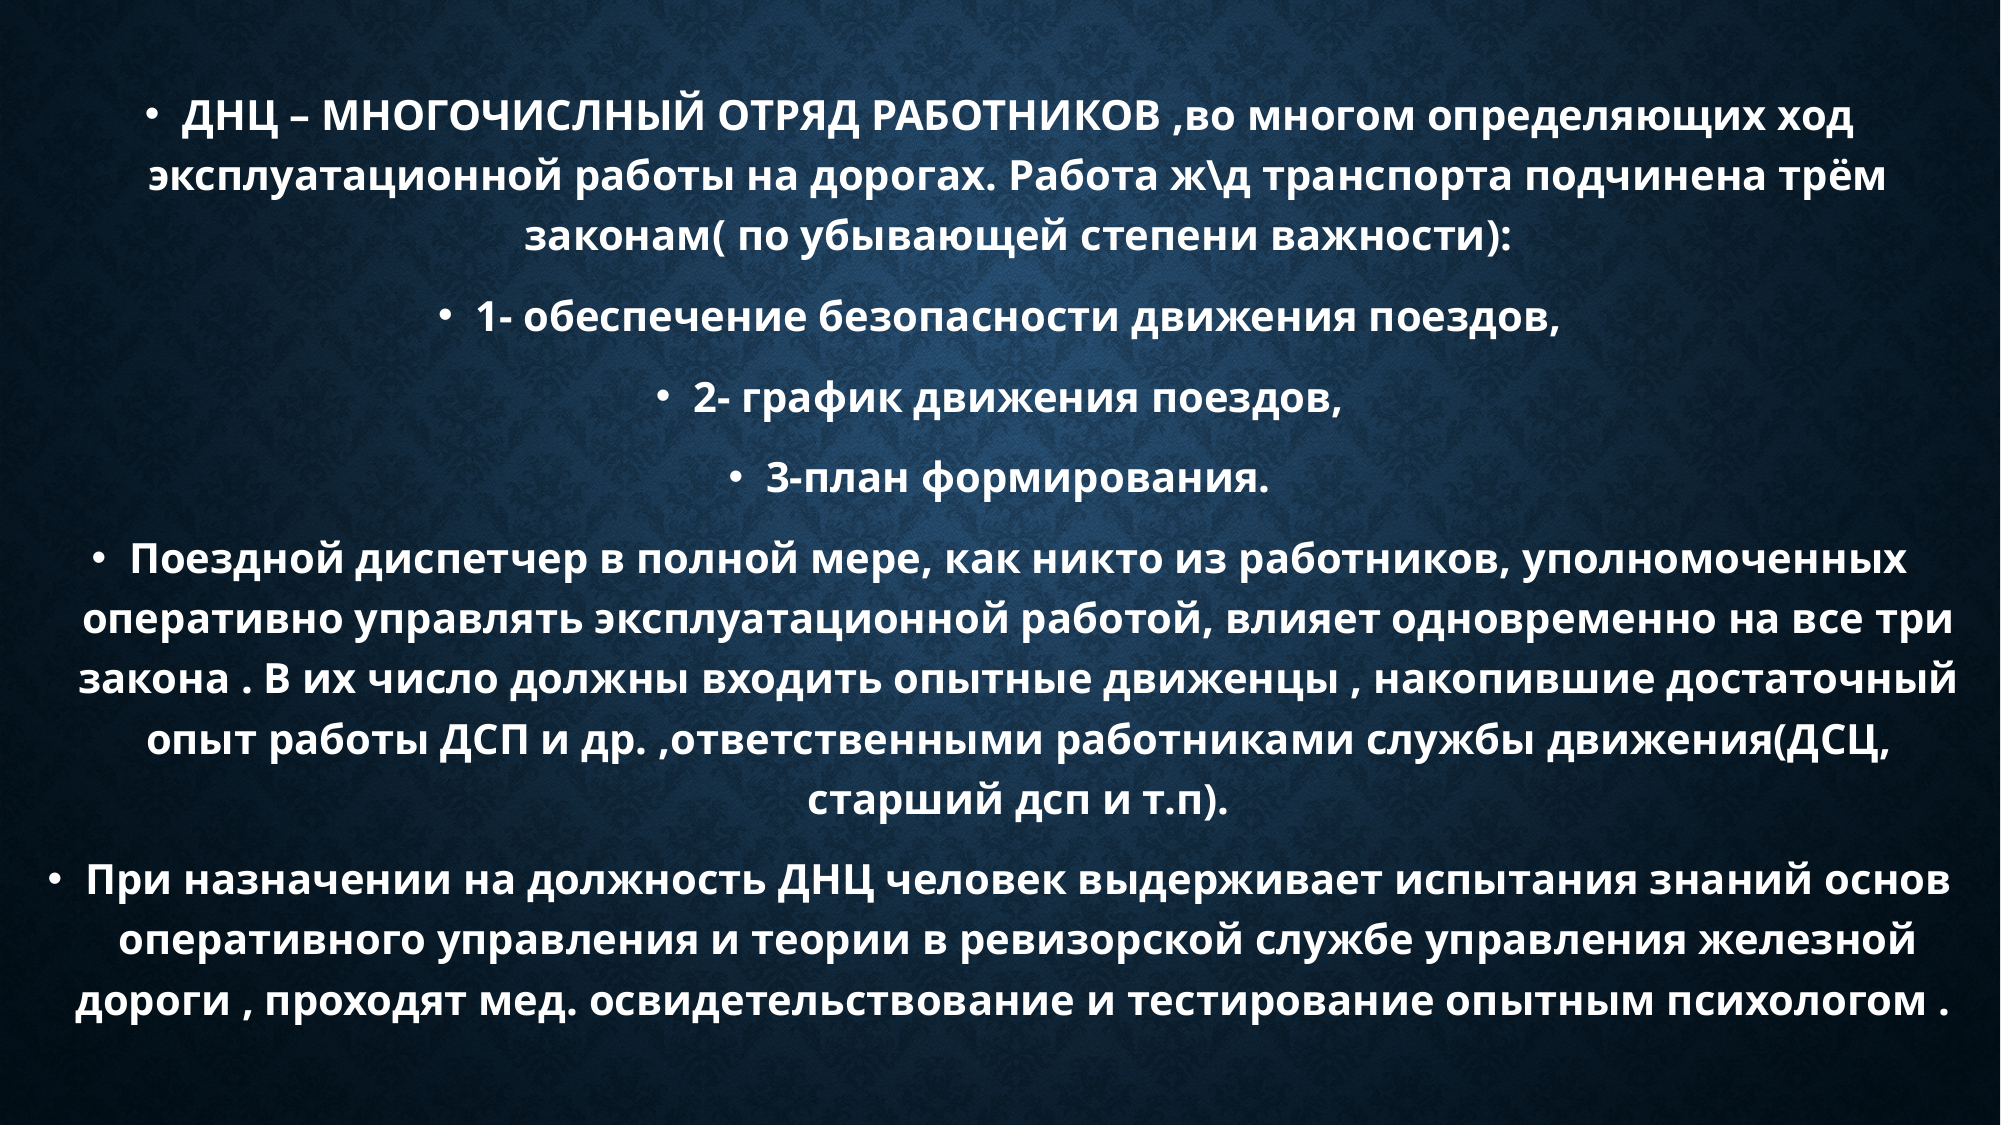

# ДНЦ – МНОГОЧИСЛНЫЙ ОТРЯД РАБОТНИКОВ ,во многом определяющих ход эксплуатационной работы на дорогах. Работа ж\д транспорта подчинена трём законам( по убывающей степени важности):
1- обеспечение безопасности движения поездов,
2- график движения поездов,
3-план формирования.
Поездной диспетчер в полной мере, как никто из работников, уполномоченных оперативно управлять эксплуатационной работой, влияет одновременно на все три закона . В их число должны входить опытные движенцы , накопившие достаточный опыт работы ДСП и др. ,ответственными работниками службы движения(ДСЦ, старший дсп и т.п).
При назначении на должность ДНЦ человек выдерживает испытания знаний основ оперативного управления и теории в ревизорской службе управления железной дороги , проходят мед. освидетельствование и тестирование опытным психологом .